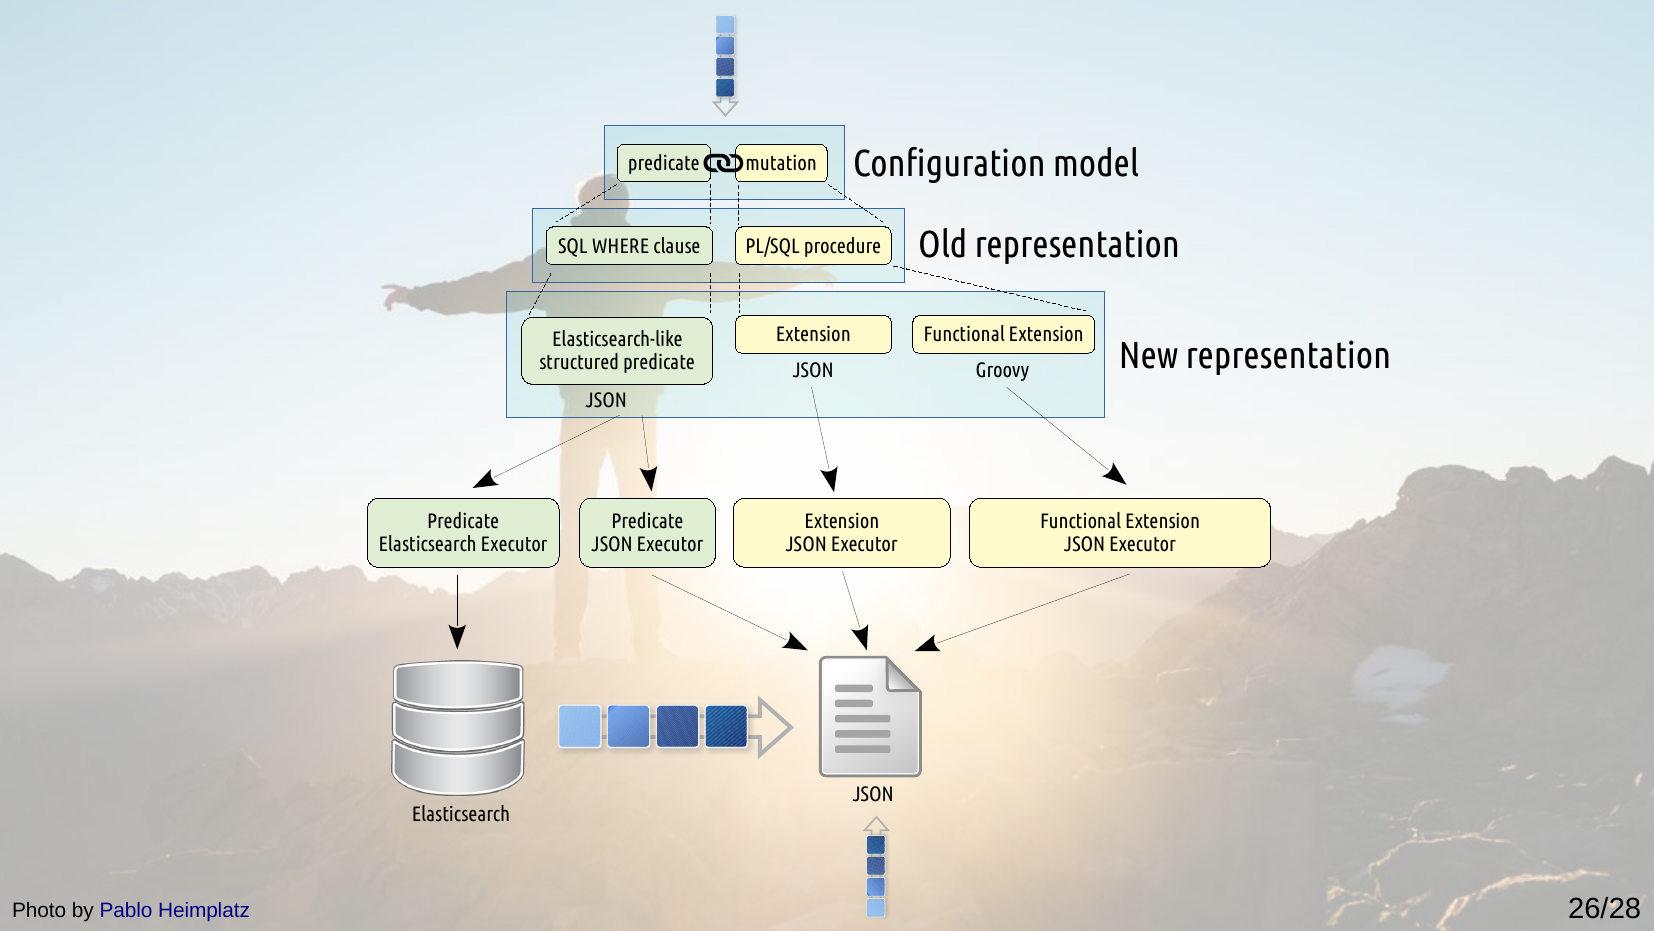

Configuration model
predicate
predicate
mutation
mutation
Old representation
SQL WHERE clause
predicate
PL/SQL procedure
New representation
Extension
Functional Extension
Elasticsearch-like
structured predicate
JSON
Groovy
JSON
Predicate
Elasticsearch Executor
Predicate
JSON Executor
Extension
JSON Executor
Functional Extension
JSON Executor
JSON
Elasticsearch
Photo by Pablo Heimplatz